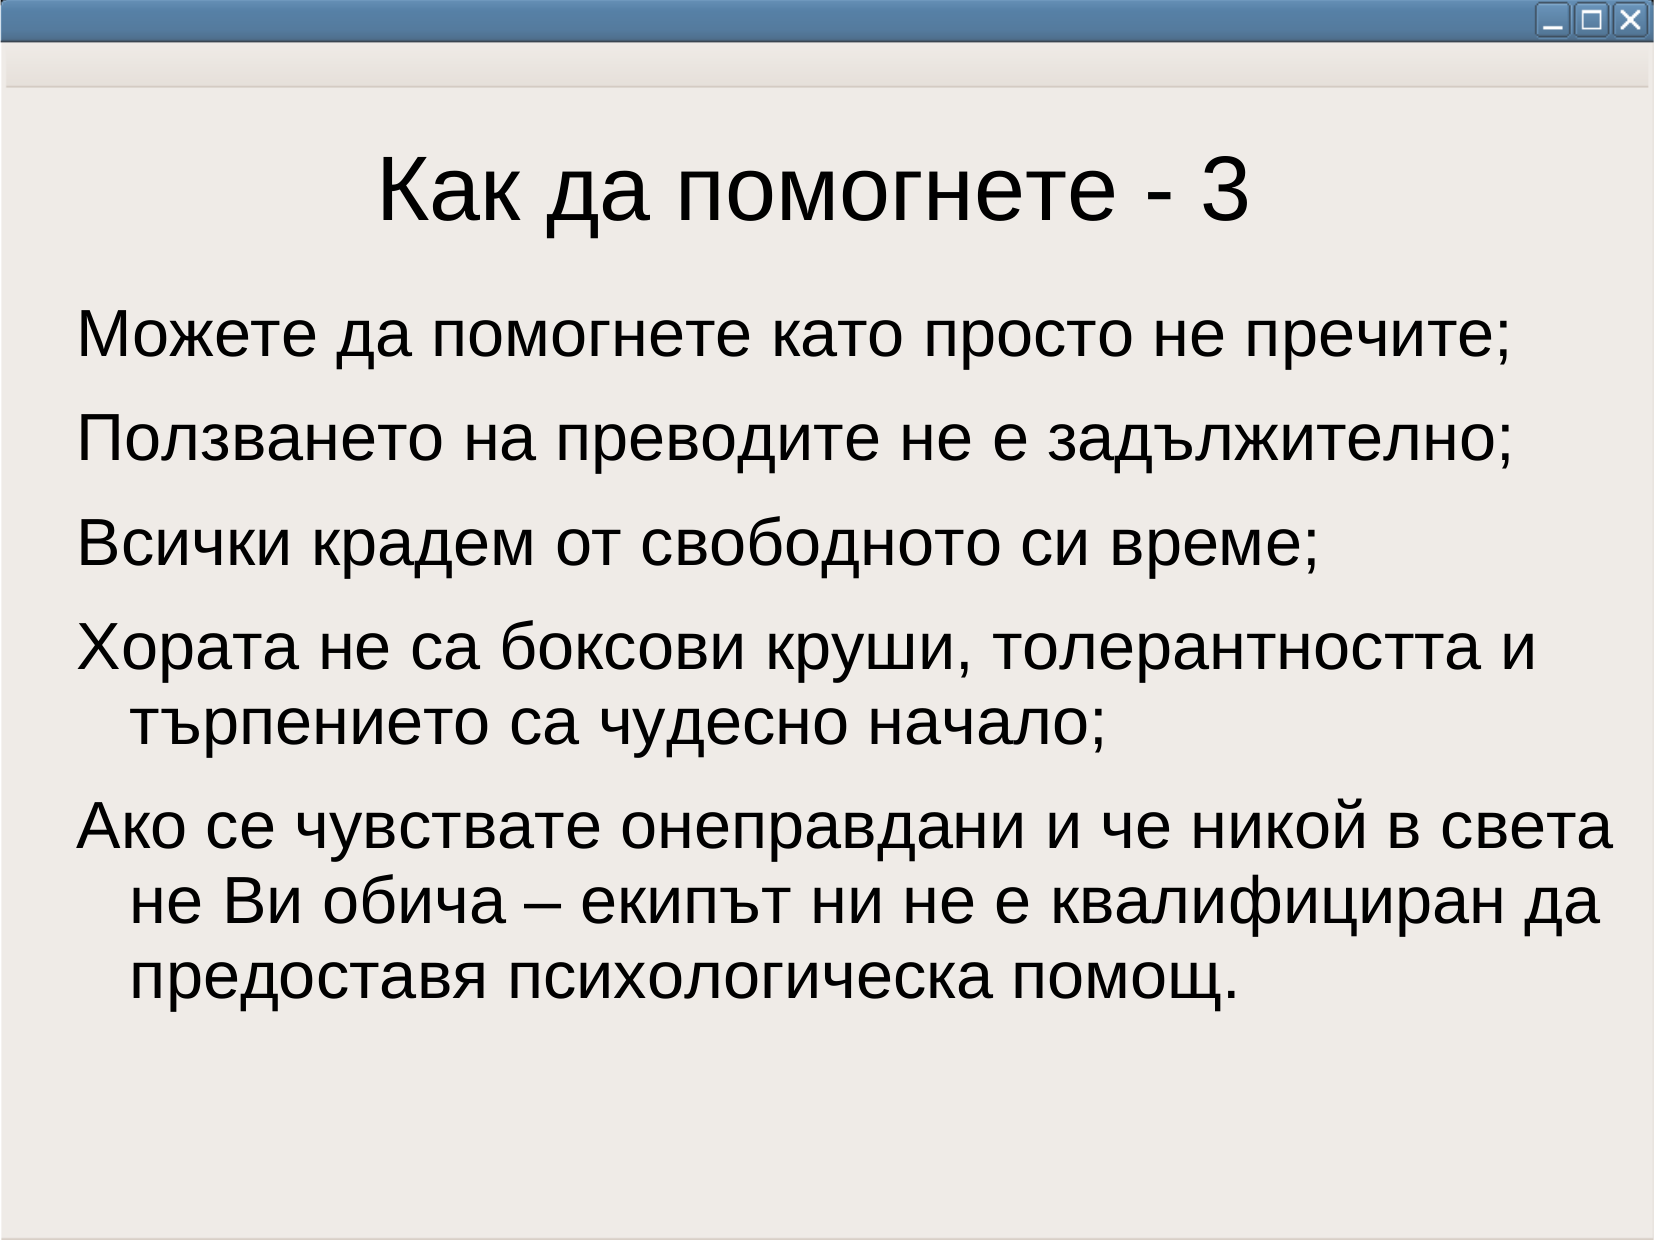

# Как да помогнете - 3
Можете да помогнете като просто не пречите;
Ползването на преводите не е задължително;
Всички крадем от свободното си време;
Хората не са боксови круши, толерантността и търпението са чудесно начало;
Ако се чувствате онеправдани и че никой в света не Ви обича – екипът ни не е квалифициран да предоставя психологическа помощ.